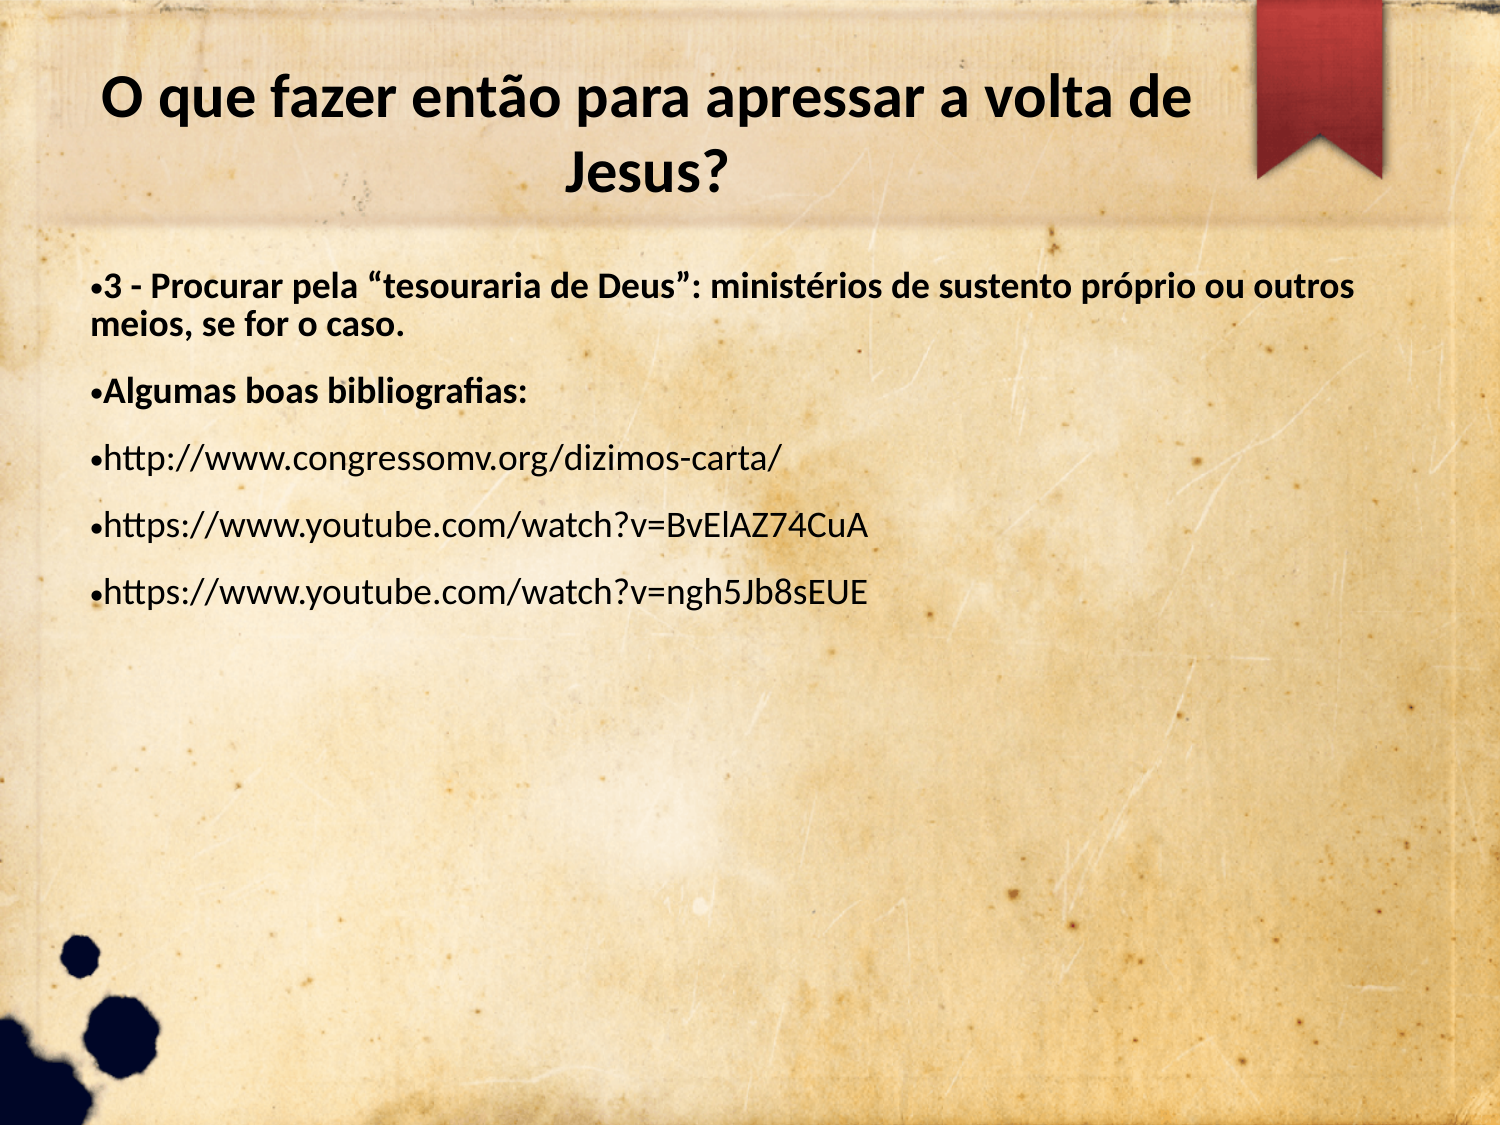

# O que fazer então para apressar a volta de Jesus?
3 - Procurar pela “tesouraria de Deus”: ministérios de sustento próprio ou outros meios, se for o caso.
Algumas boas bibliografias:
http://www.congressomv.org/dizimos-carta/
https://www.youtube.com/watch?v=BvElAZ74CuA
https://www.youtube.com/watch?v=ngh5Jb8sEUE